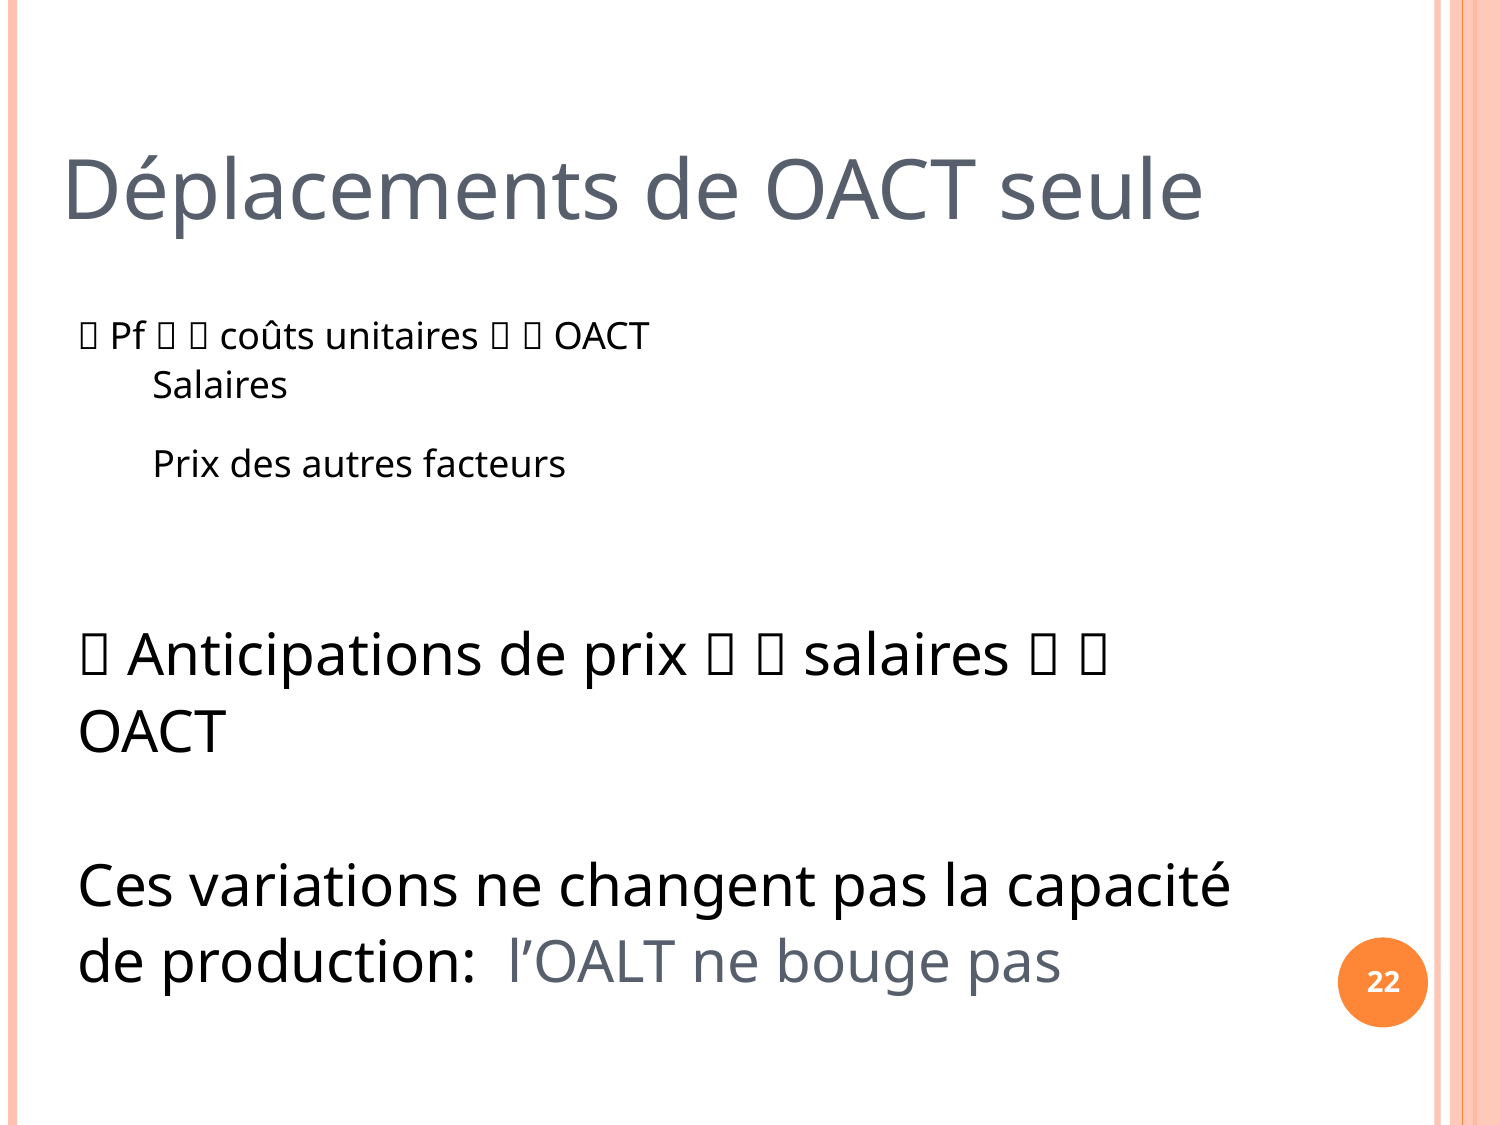

# Déplacements de OACT seule
 Pf   coûts unitaires   OACT
Salaires
Prix des autres facteurs
 Anticipations de prix   salaires   OACT
Ces variations ne changent pas la capacité de production: l’OALT ne bouge pas